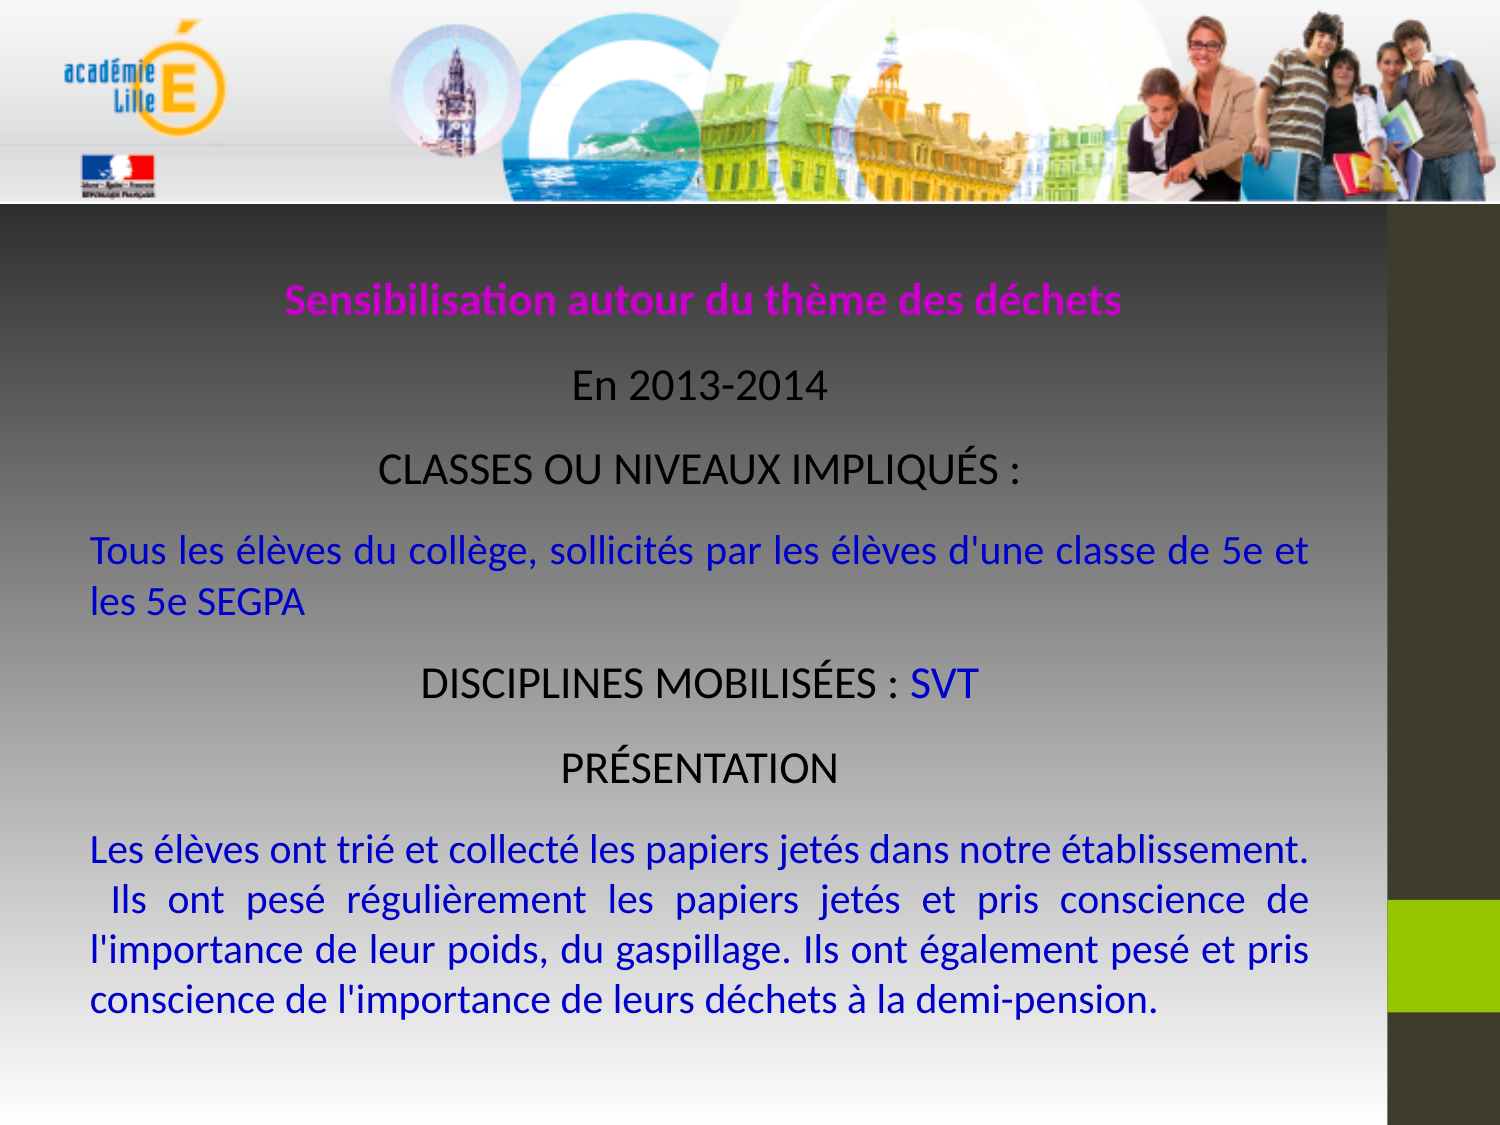

# Sensibilisation autour du thème des déchets
En 2013-2014
CLASSES OU NIVEAUX IMPLIQUÉS :
Tous les élèves du collège, sollicités par les élèves d'une classe de 5e et les 5e SEGPA
DISCIPLINES MOBILISÉES : SVT
PRÉSENTATION
Les élèves ont trié et collecté les papiers jetés dans notre établissement. Ils ont pesé régulièrement les papiers jetés et pris conscience de l'importance de leur poids, du gaspillage. Ils ont également pesé et pris conscience de l'importance de leurs déchets à la demi-pension.